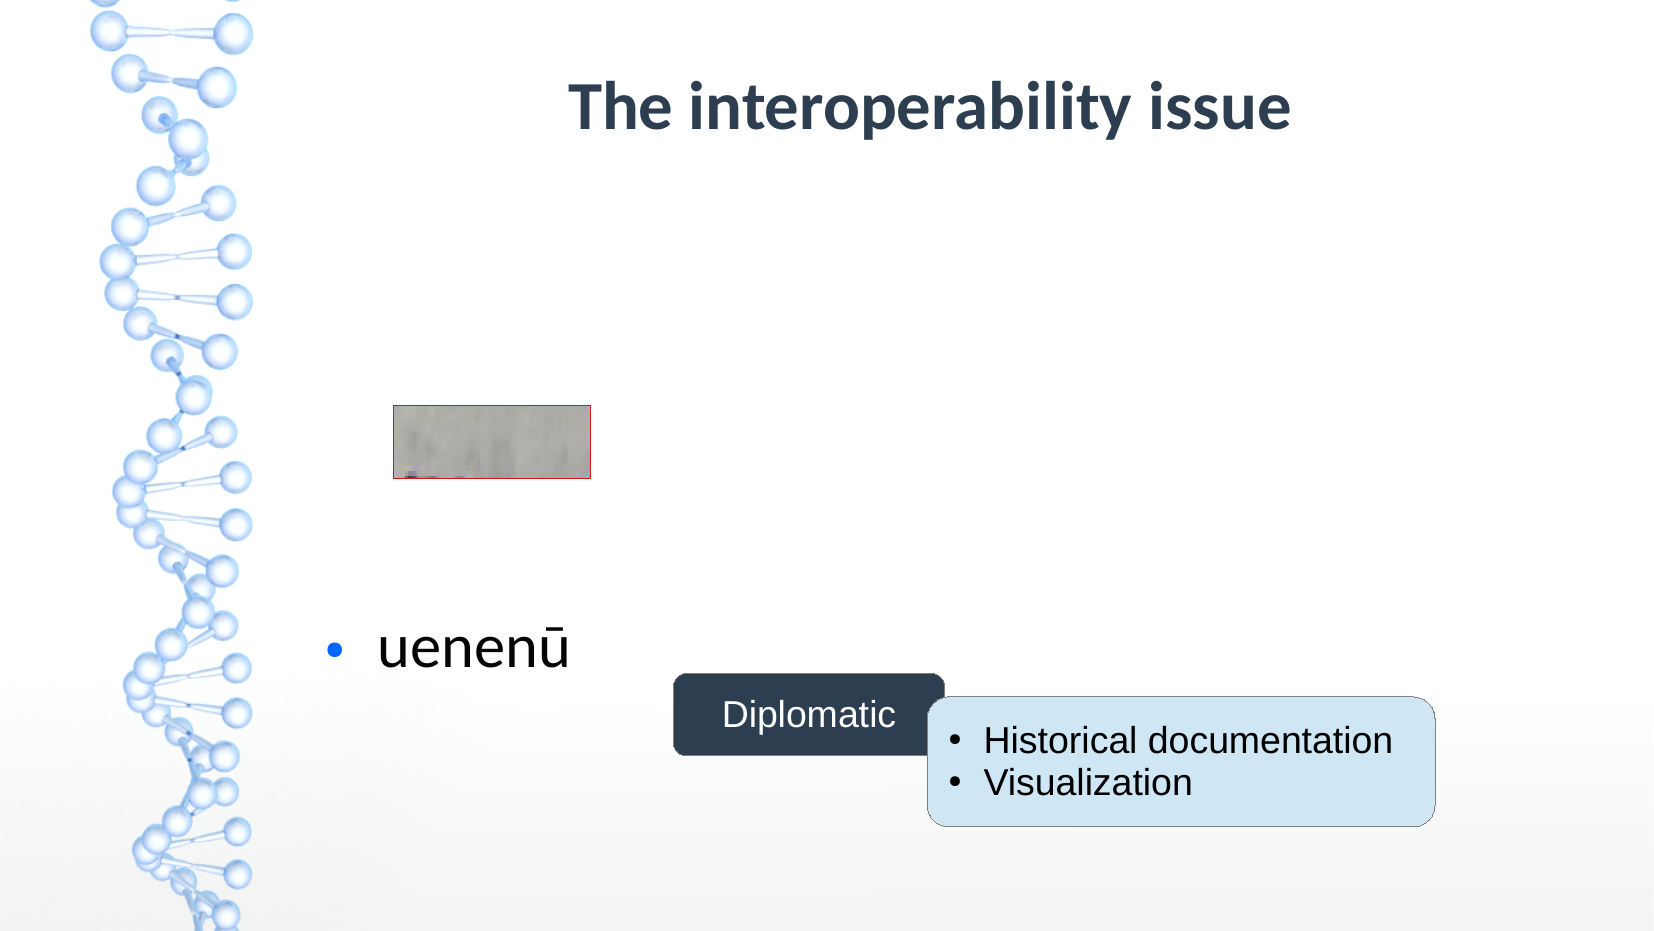

# The interoperability issue
uenenū
Diplomatic
Historical documentation
Visualization